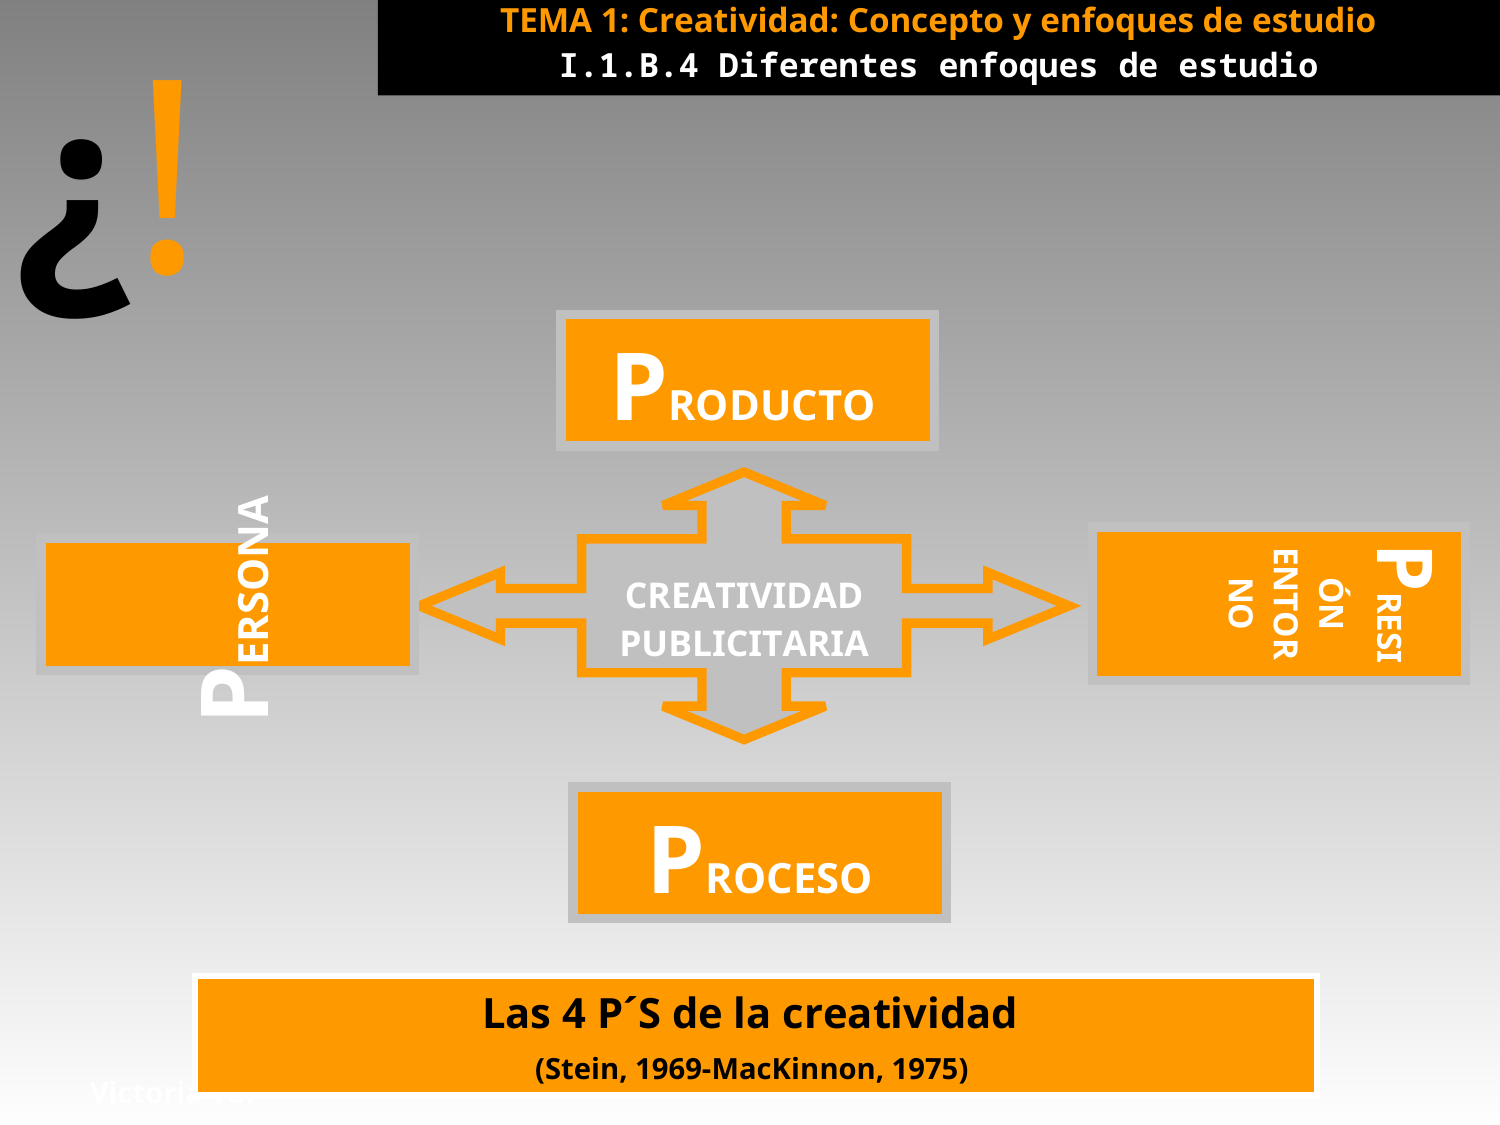

TEMA 1: Creatividad: Concepto y enfoques de estudio
I.1.B.4 Diferentes enfoques de estudio
PRODUCTO
CREATIVIDAD PUBLICITARIA
PRESIÓN ENTORNO
PERSONA
PROCESO
Las 4 P´S de la creatividad
(Stein, 1969-MacKinnon, 1975)